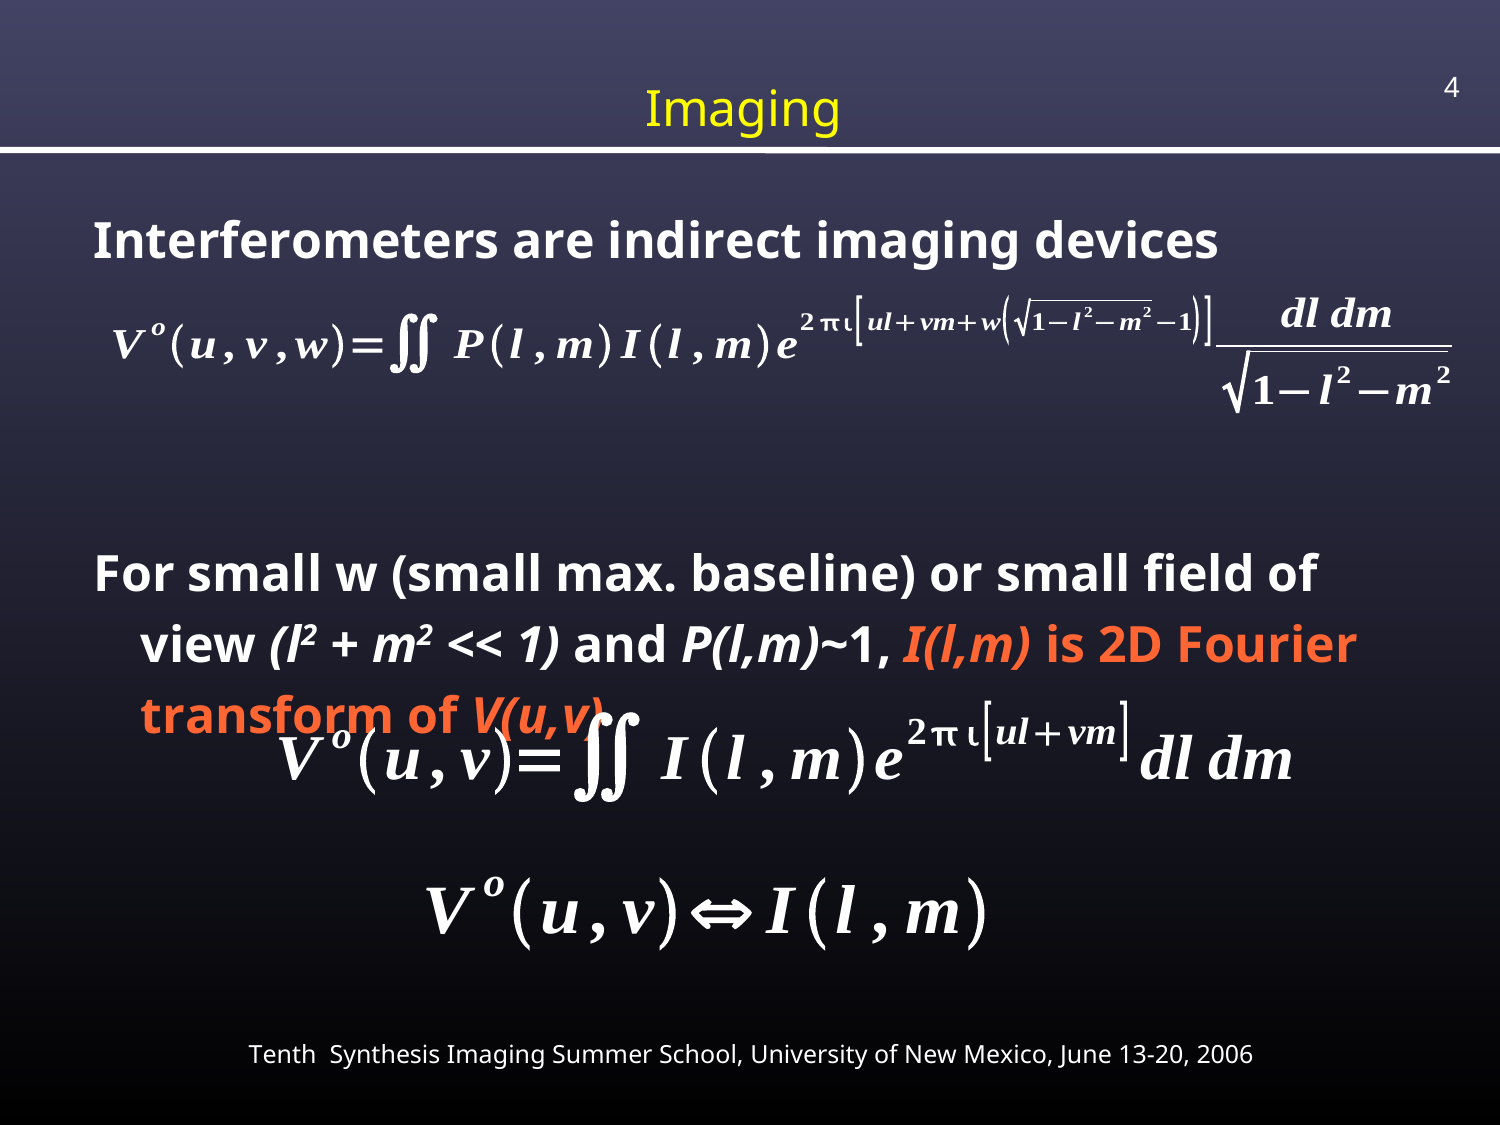

# Imaging
Interferometers are indirect imaging devices
For small w (small max. baseline) or small field of view (l2 + m2 << 1) and P(l,m)~1, I(l,m) is 2D Fourier transform of V(u,v)